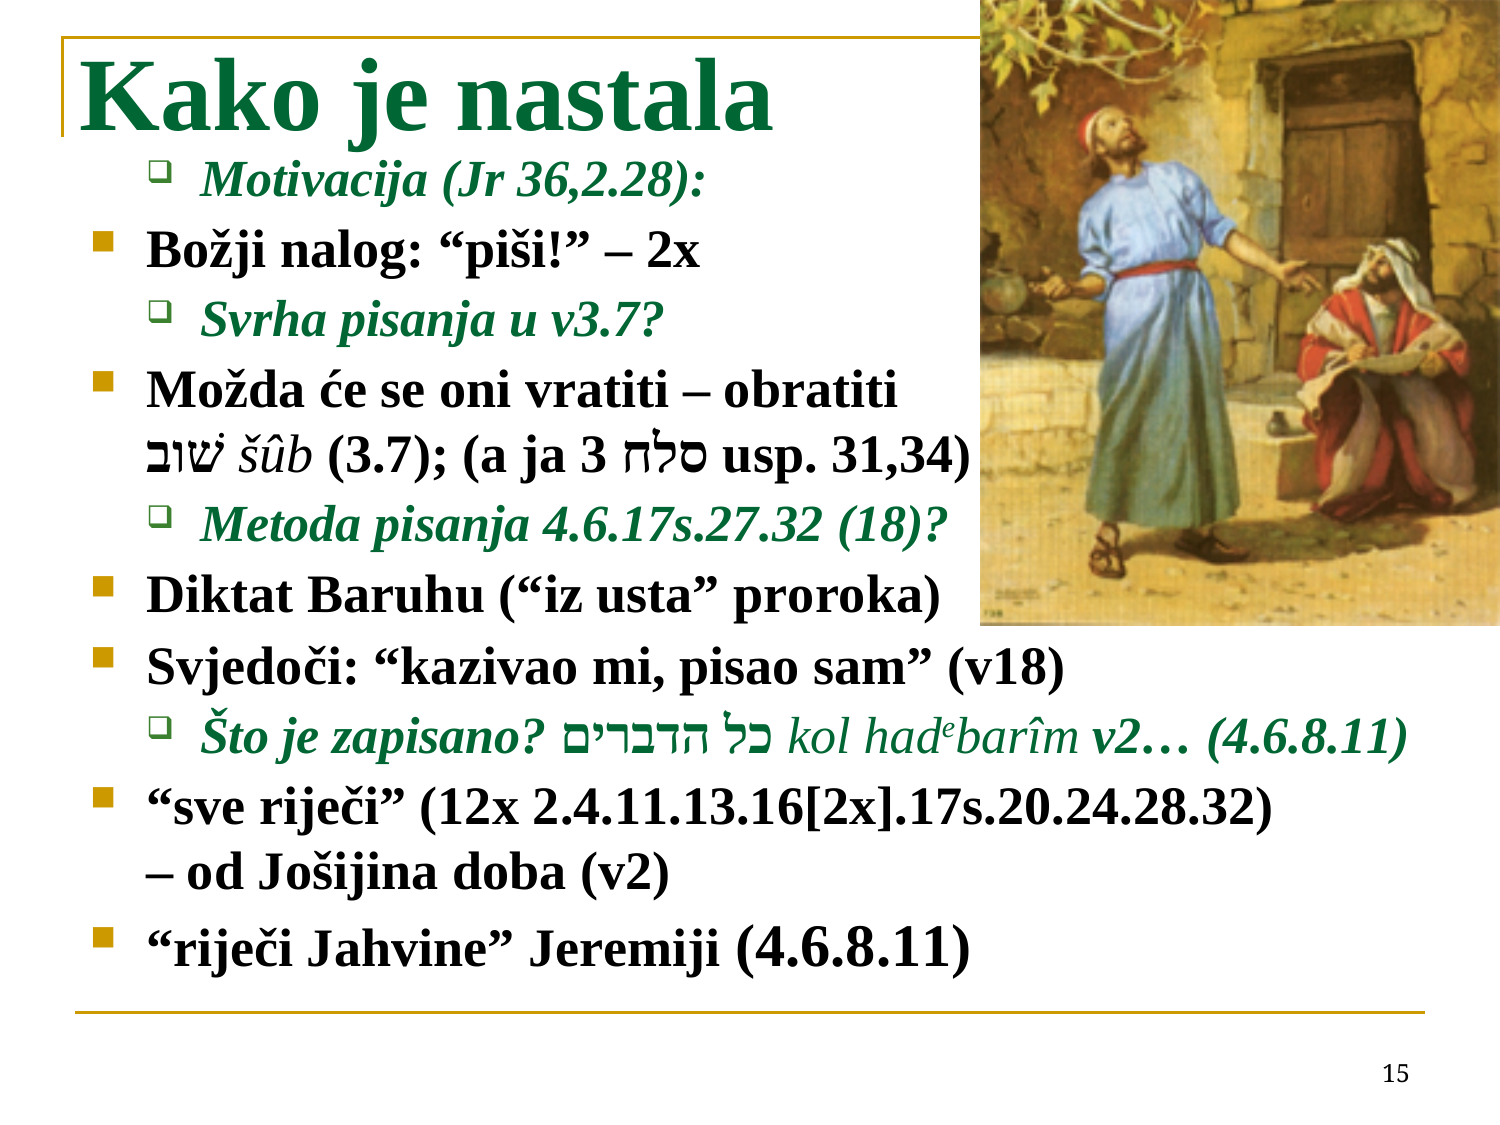

# Kako je nastala
Motivacija (Jr 36,2.28):
Božji nalog: “piši!” – 2x
Svrha pisanja u v3.7?
Možda će se oni vratiti – obratiti
שׁוב šûb (3.7); (a ja סלח 3 usp. 31,34)
Metoda pisanja 4.6.17s.27.32 (18)?
Diktat Baruhu (“iz usta” proroka)
Svjedoči: “kazivao mi, pisao sam” (v18)
Što je zapisano? כל הדברים kol hadebarîm v2… (4.6.8.11)
“sve riječi” (12x 2.4.11.13.16[2x].17s.20.24.28.32)
– od Jošijina doba (v2)
“riječi Jahvine” Jeremiji (4.6.8.11)